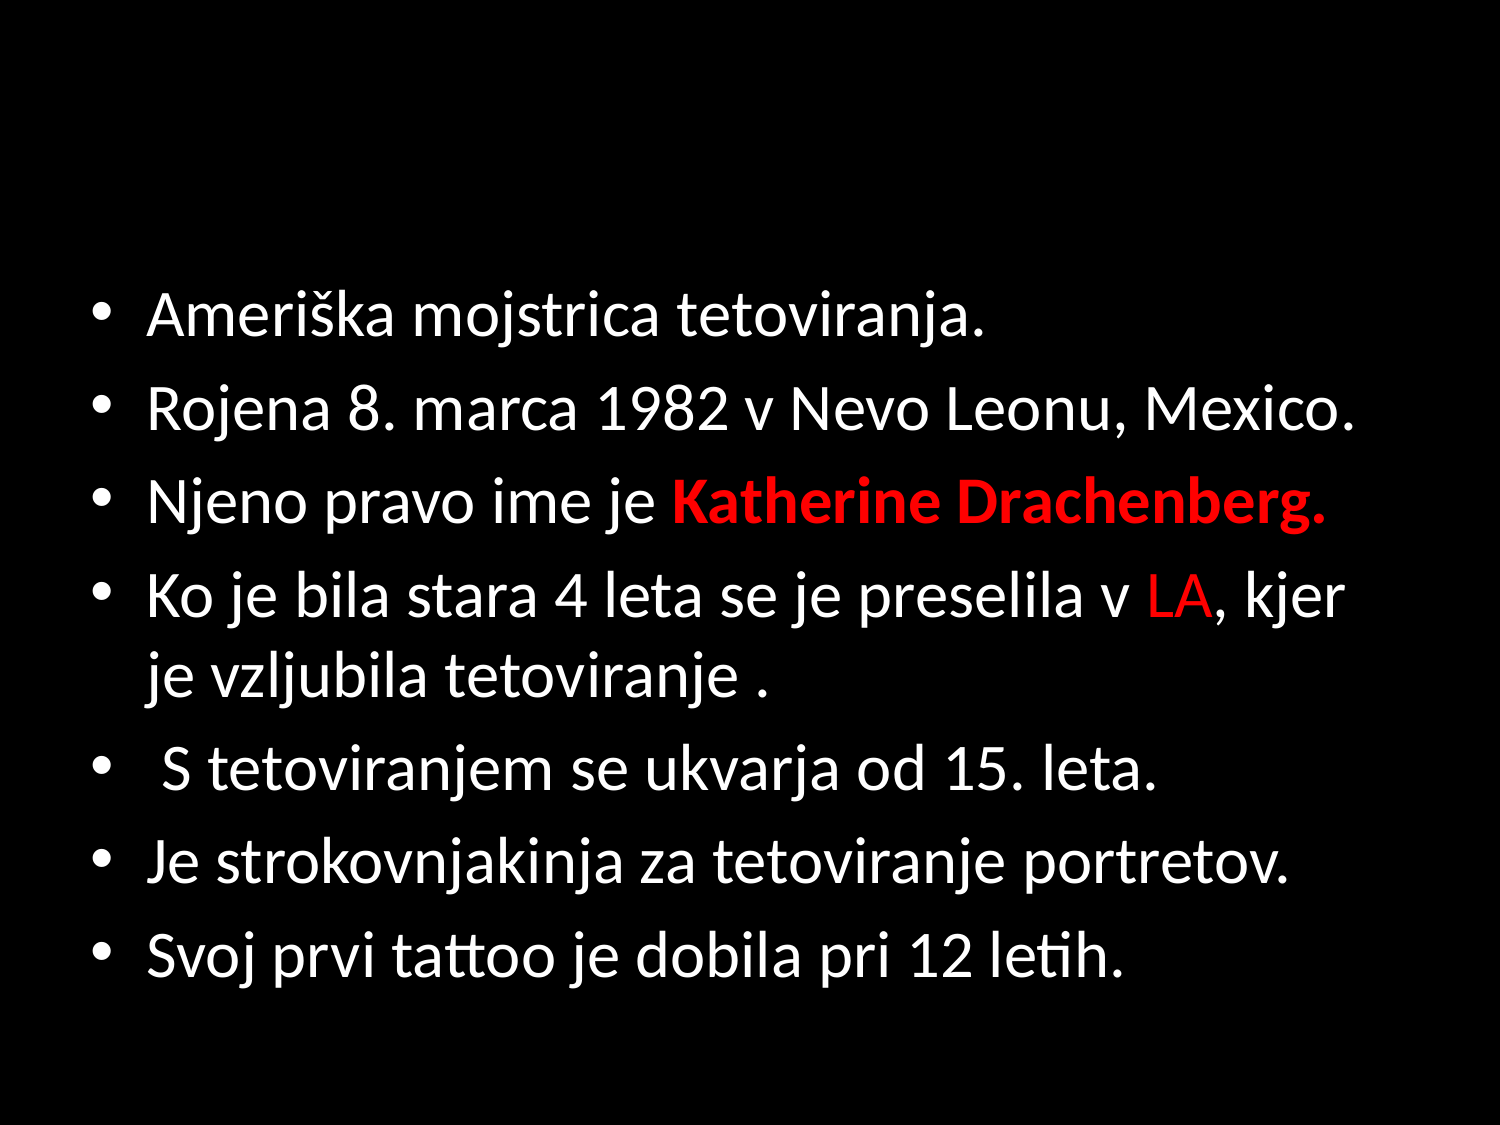

#
Ameriška mojstrica tetoviranja.
Rojena 8. marca 1982 v Nevo Leonu, Mexico.
Njeno pravo ime je Katherine Drachenberg.
Ko je bila stara 4 leta se je preselila v LA, kjer je vzljubila tetoviranje .
 S tetoviranjem se ukvarja od 15. leta.
Je strokovnjakinja za tetoviranje portretov.
Svoj prvi tattoo je dobila pri 12 letih.